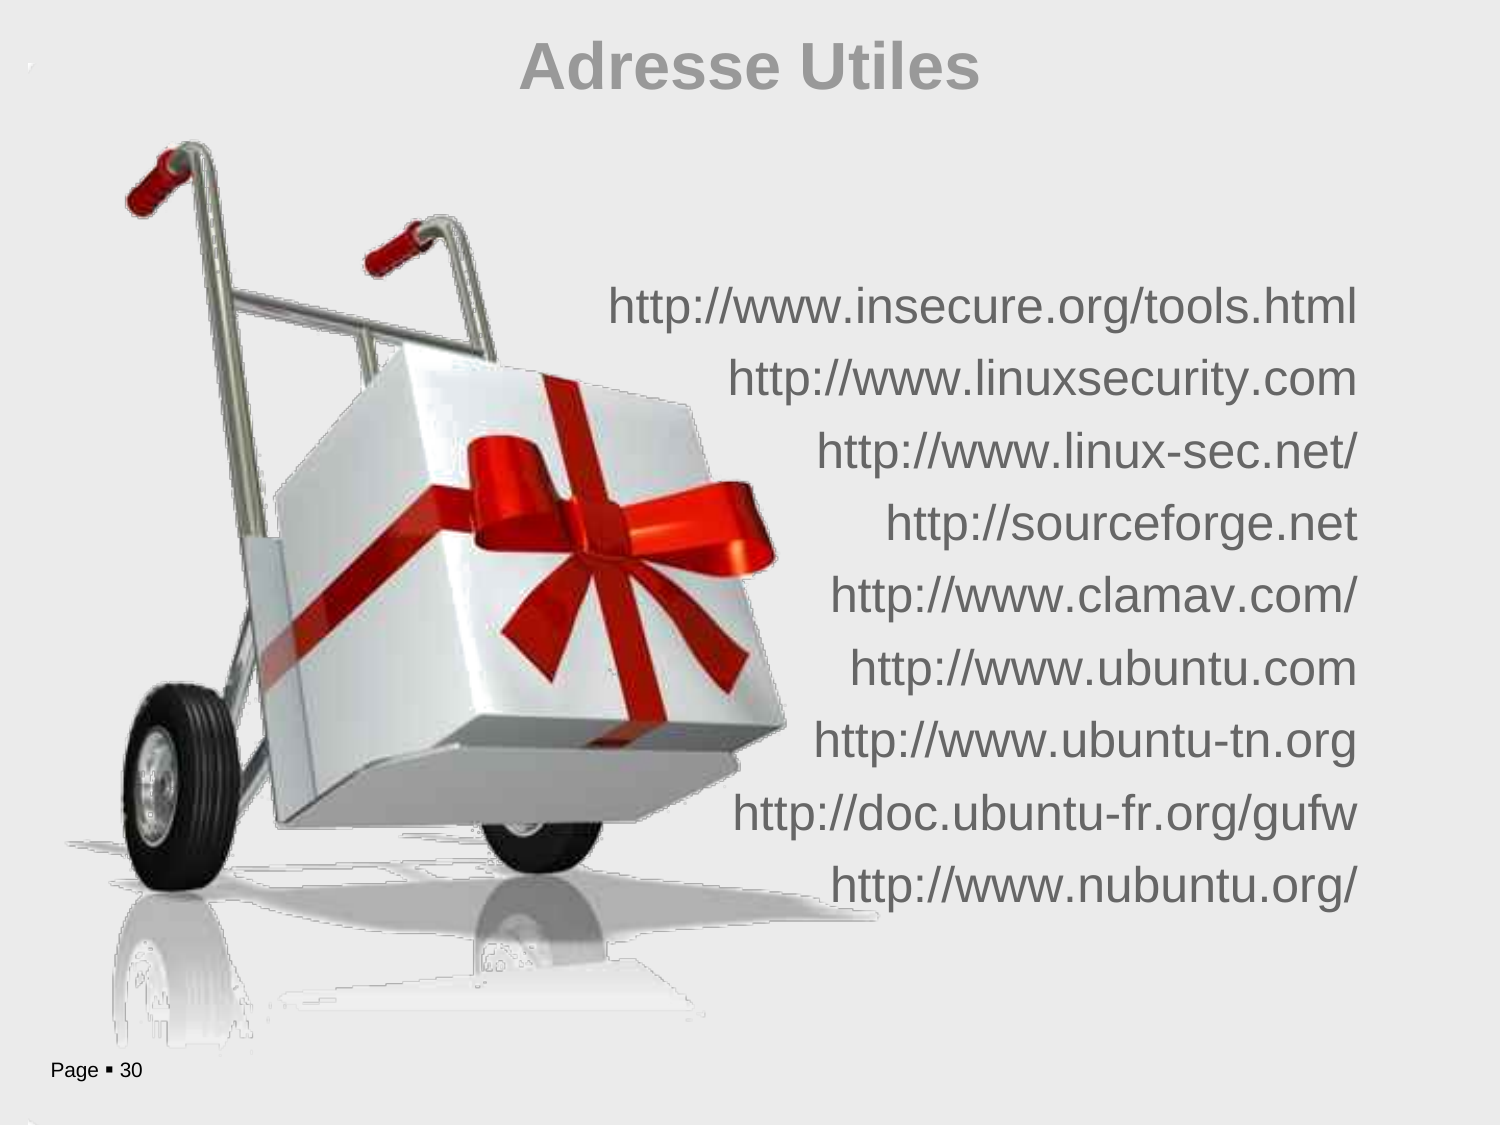

# Adresse Utiles
 http://www.insecure.org/tools.html
 http://www.linuxsecurity.com
 http://www.linux-sec.net/
 http://sourceforge.net
 http://www.clamav.com/
 http://www.ubuntu.com
 http://www.ubuntu-tn.org
 http://doc.ubuntu-fr.org/gufw
http://www.nubuntu.org/